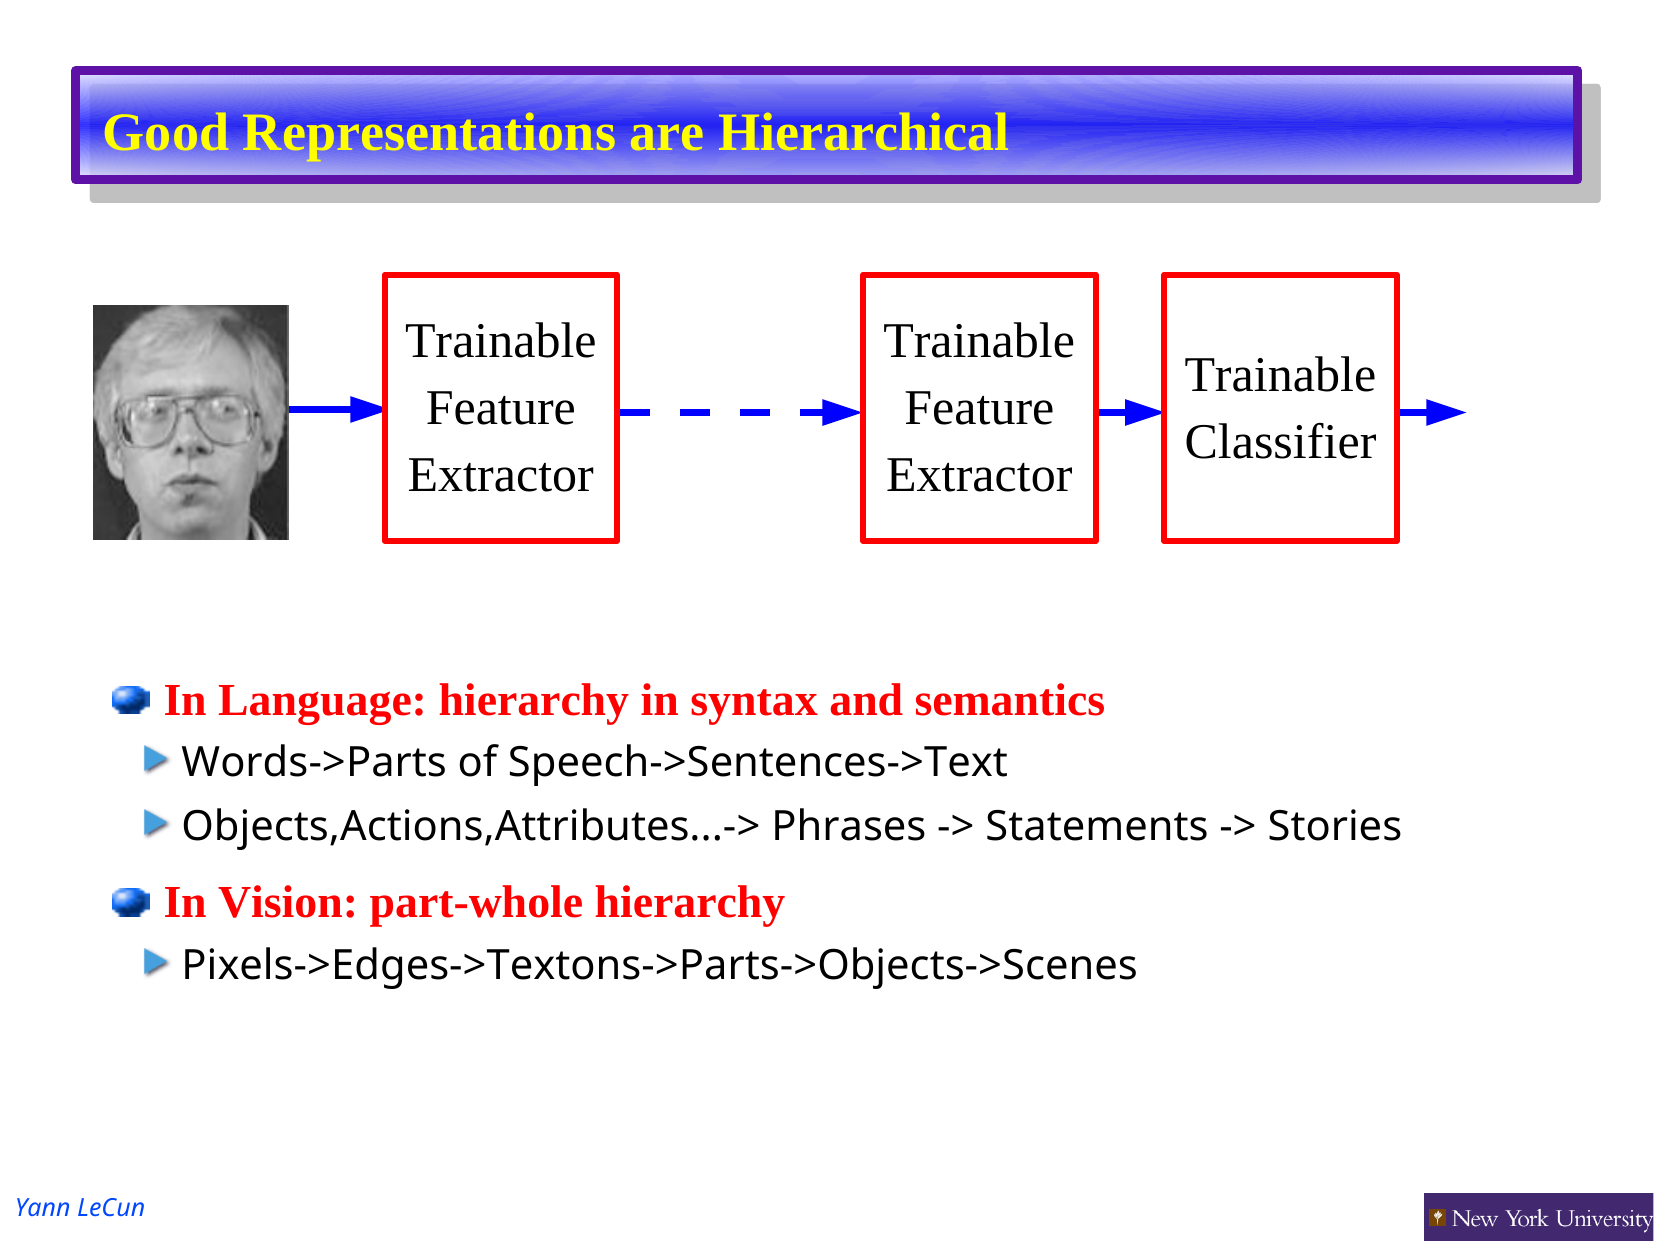

# Good Representations are Hierarchical
Trainable
Feature
Extractor
Trainable
Feature
Extractor
Trainable
Classifier
In Language: hierarchy in syntax and semantics
Words->Parts of Speech->Sentences->Text
Objects,Actions,Attributes...-> Phrases -> Statements -> Stories
In Vision: part-whole hierarchy
Pixels->Edges->Textons->Parts->Objects->Scenes